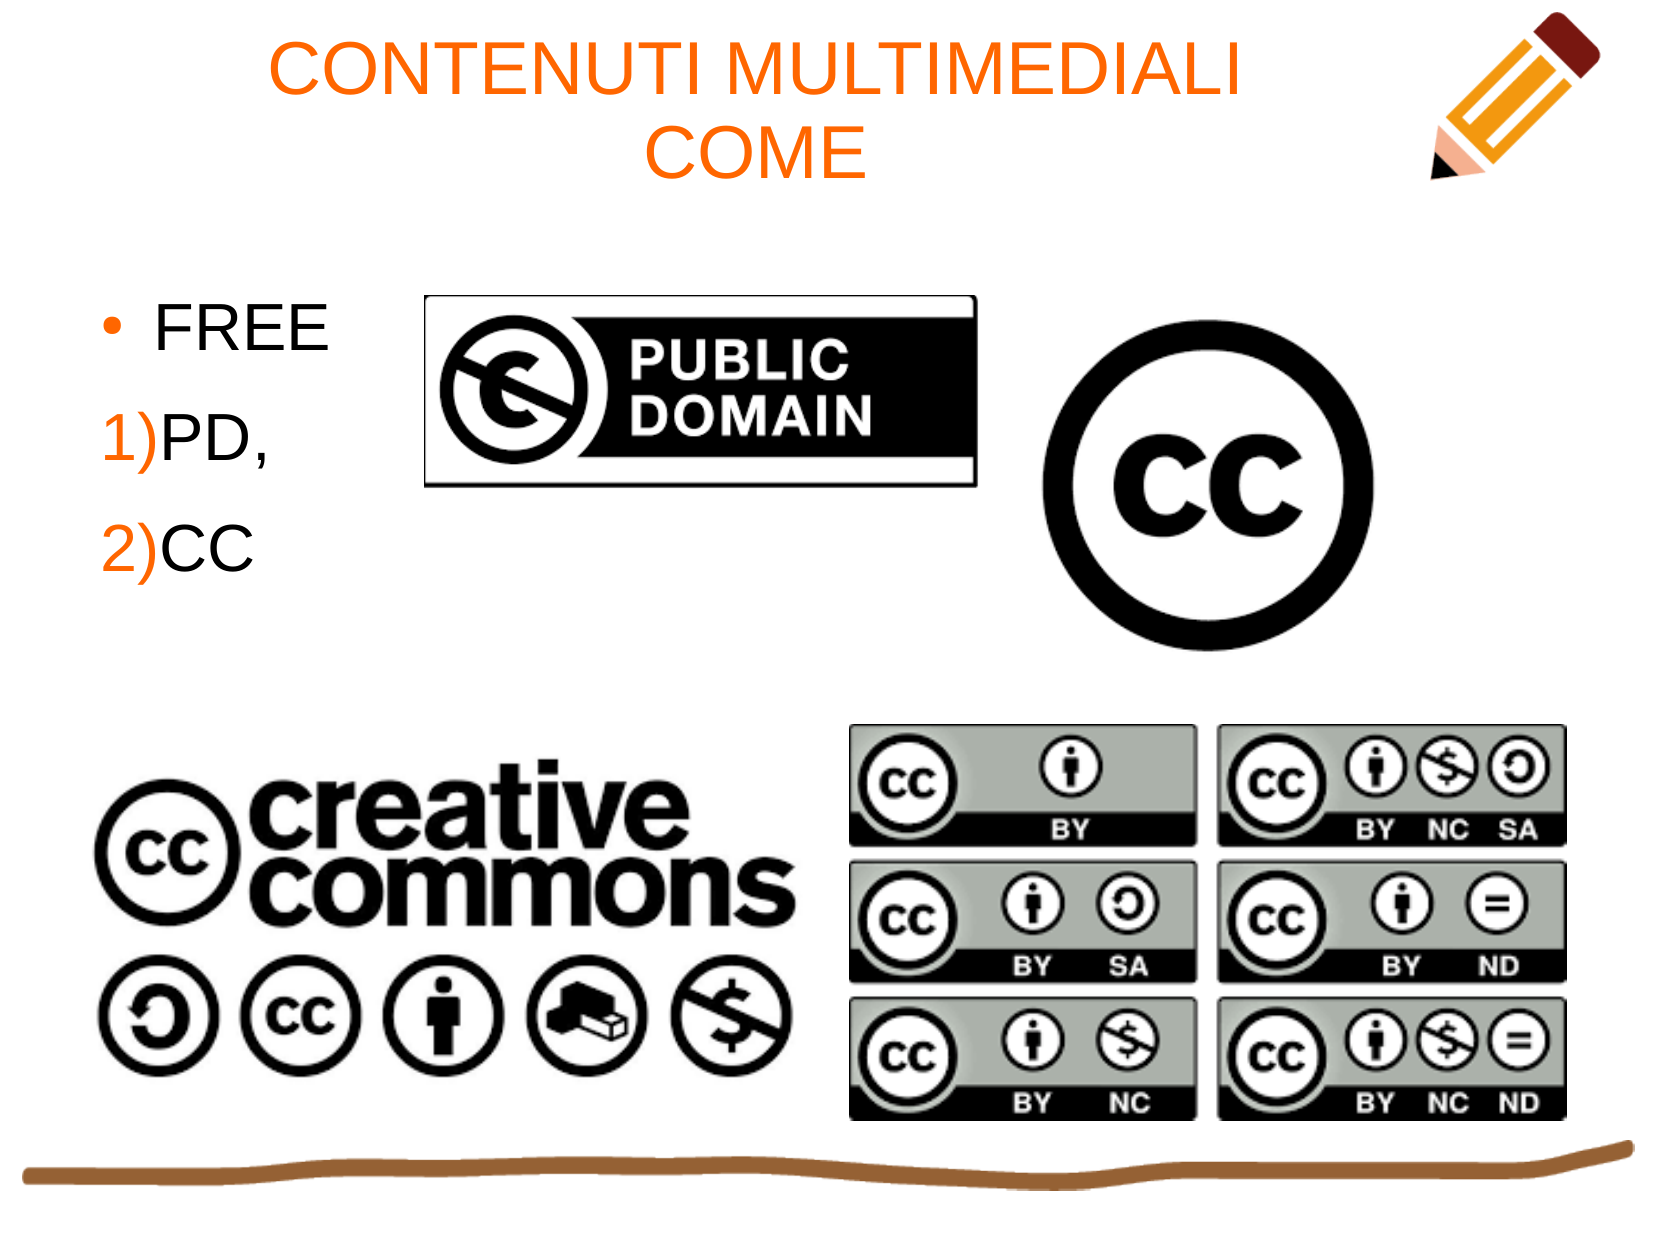

# CONTENUTI MULTIMEDIALI COME
FREE
PD,
CC